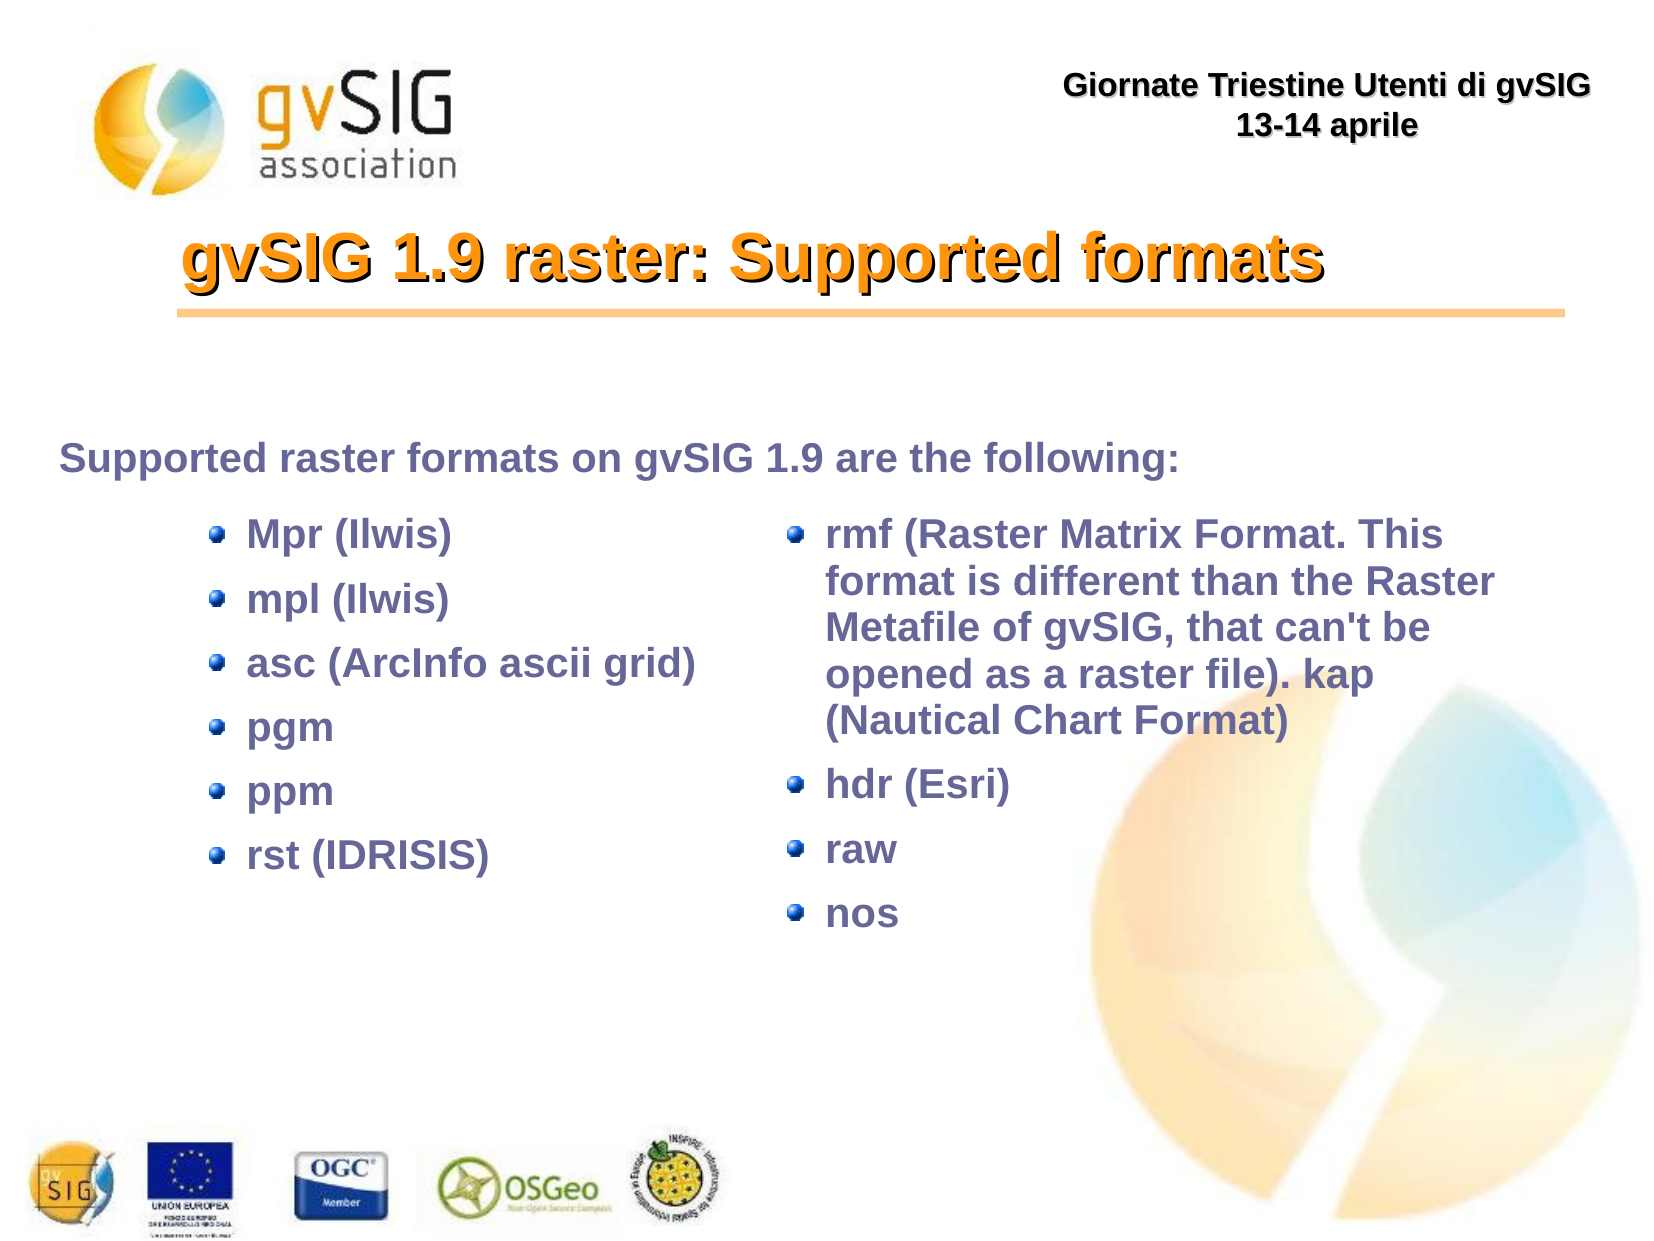

gvSIG 1.9 raster: Supported formats
# Supported raster formats on gvSIG 1.9 are the following:
Mpr (Ilwis)
mpl (Ilwis)
asc (ArcInfo ascii grid)
pgm
ppm
rst (IDRISIS)
rmf (Raster Matrix Format. This format is different than the Raster Metafile of gvSIG, that can't be opened as a raster file). kap (Nautical Chart Format)
hdr (Esri)
raw
nos